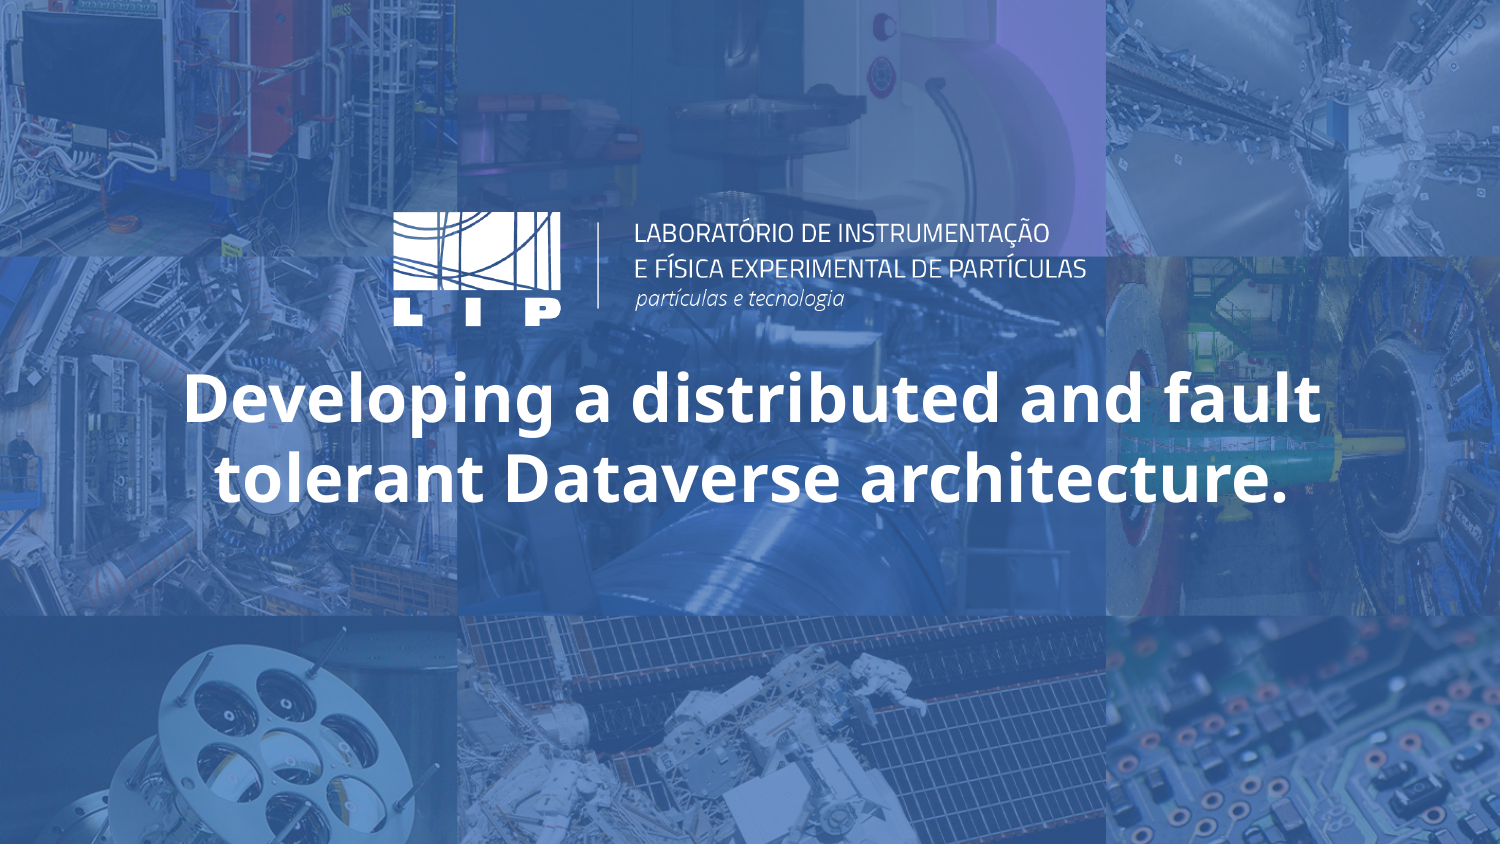

# Developing a distributed and fault tolerant Dataverse architecture.